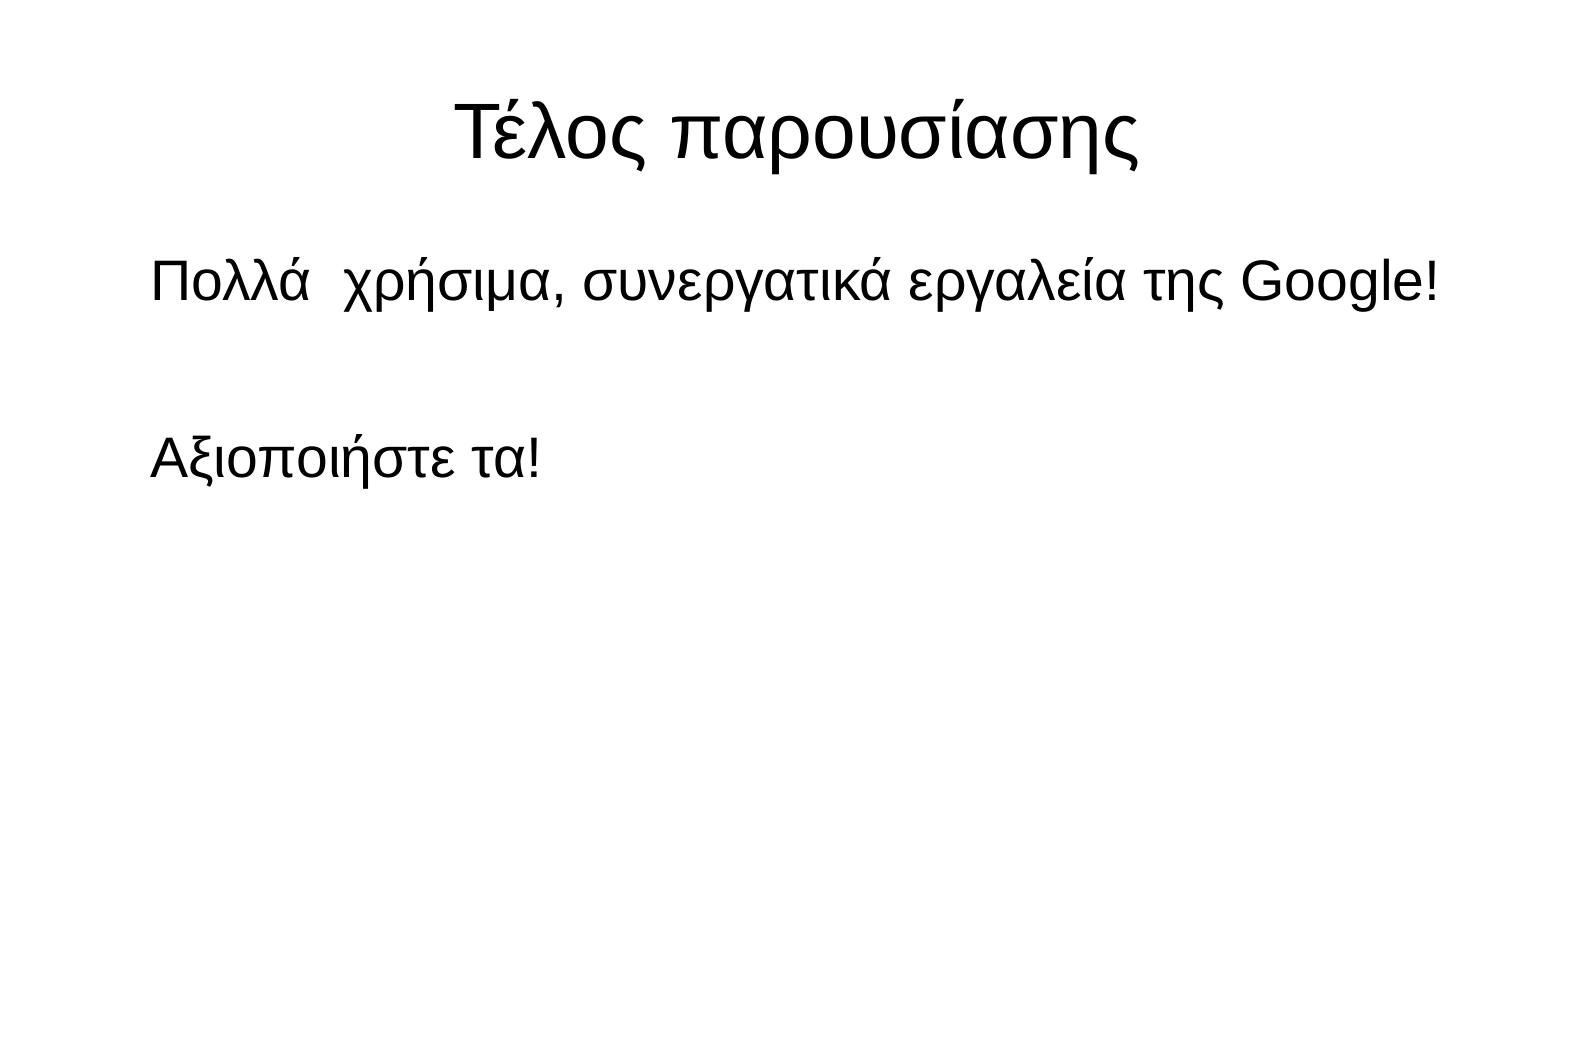

# Τέλος παρουσίασης
Πολλά χρήσιμα, συνεργατικά εργαλεία της Google!
Αξιοποιήστε τα!